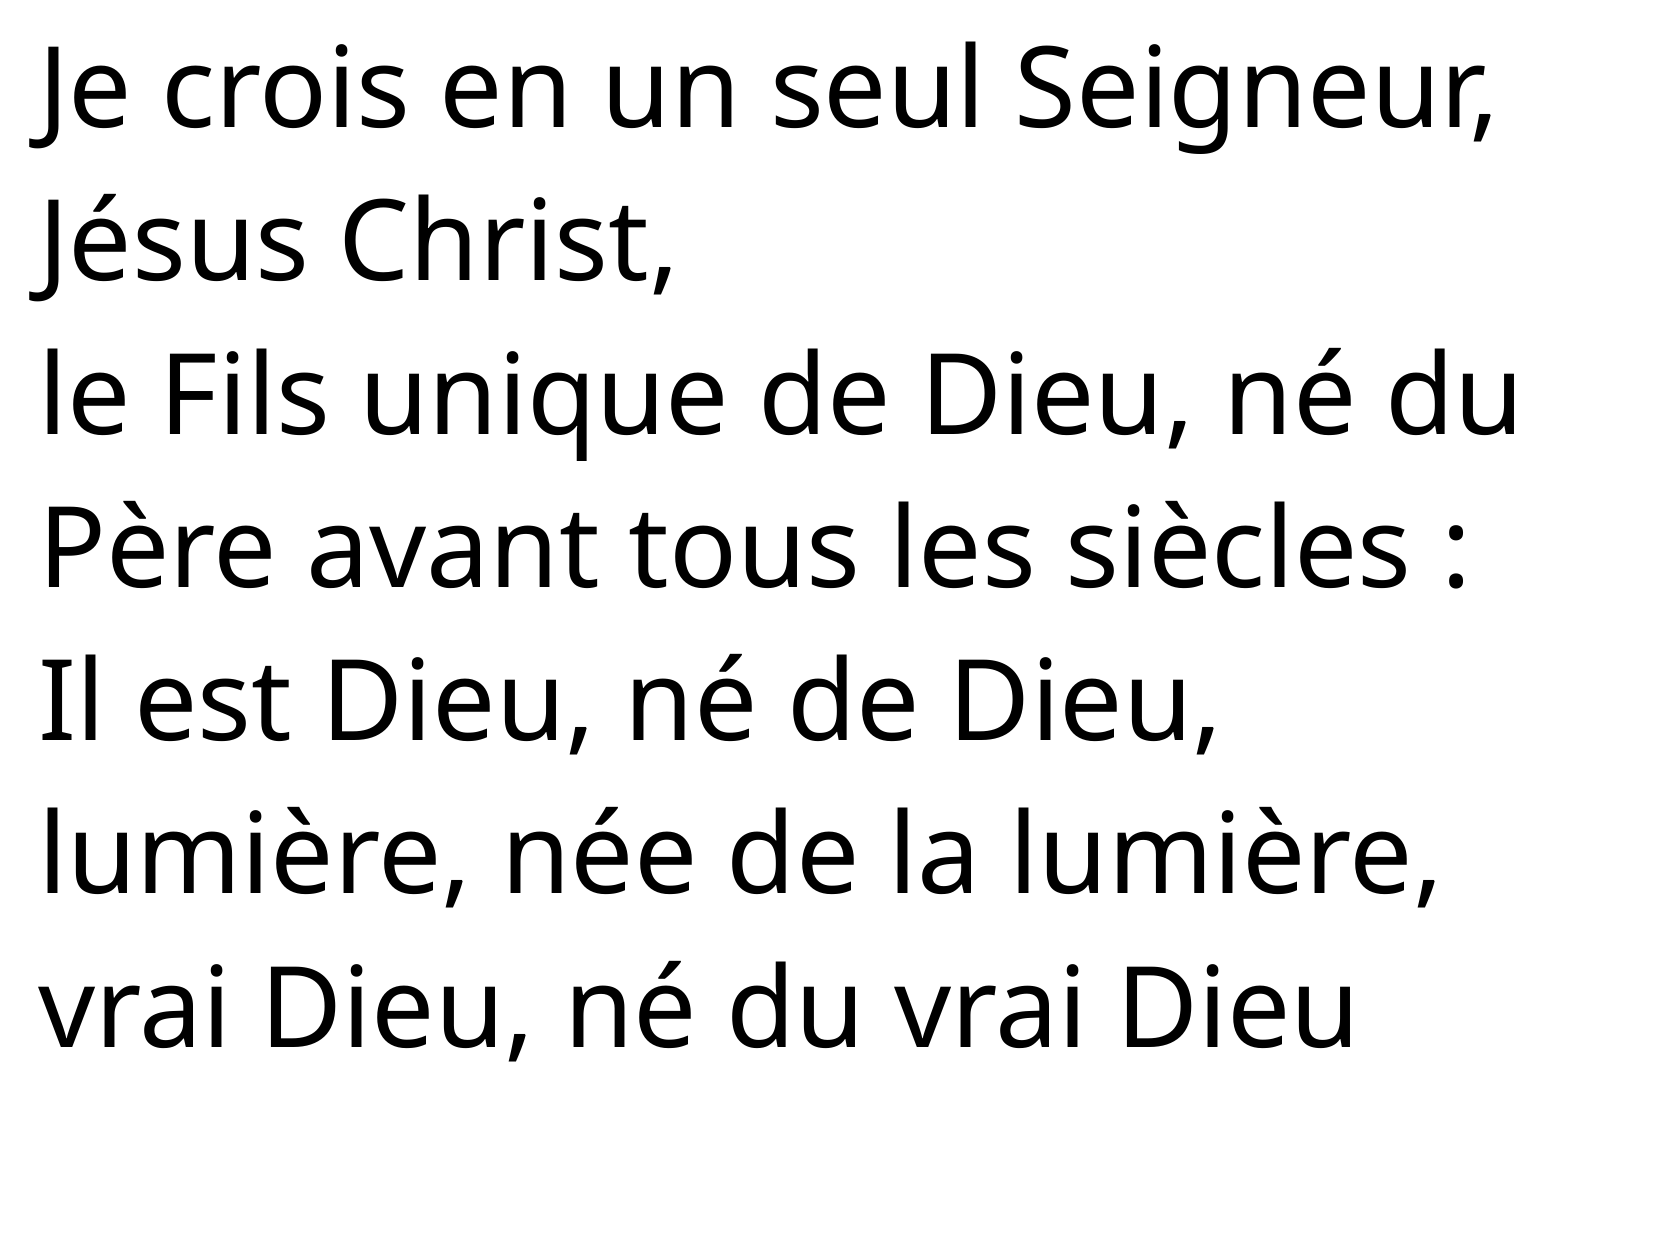

Je crois en un seul Seigneur, Jésus Christ,
le Fils unique de Dieu, né du Père avant tous les siècles :
Il est Dieu, né de Dieu,
lumière, née de la lumière,
vrai Dieu, né du vrai Dieu